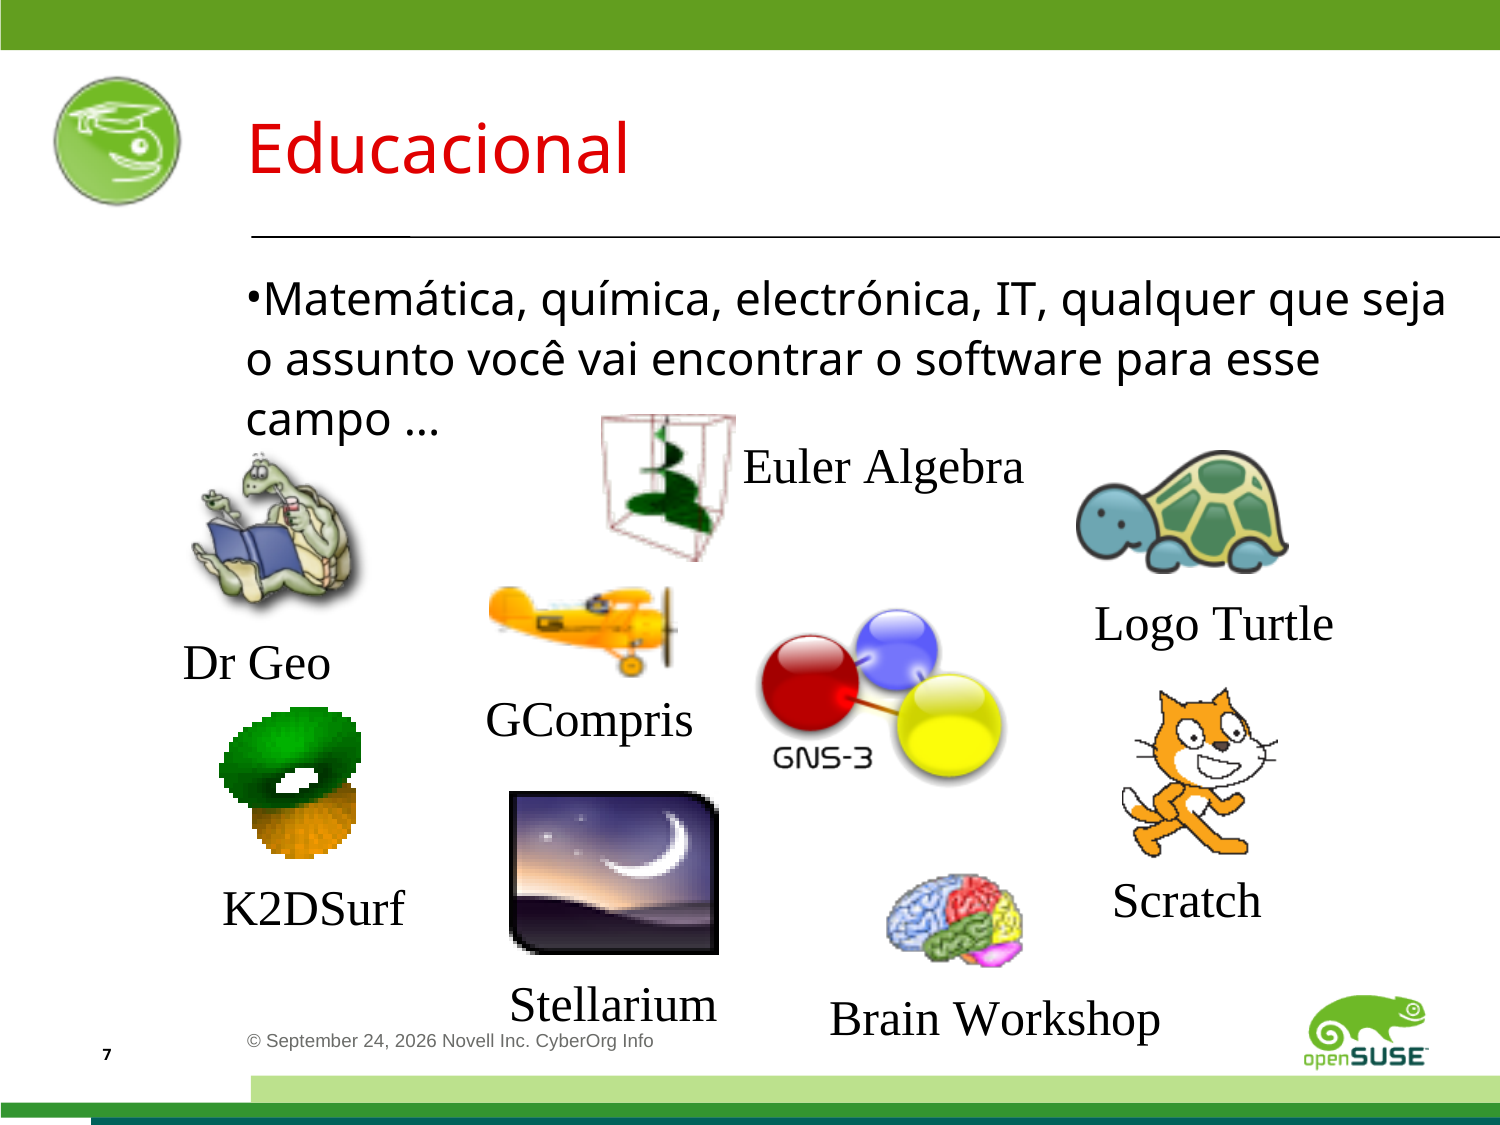

# Educacional
Matemática, química, electrónica, IT, qualquer que seja o assunto você vai encontrar o software para esse campo ...
Euler Algebra
Logo Turtle
Dr Geo
GCompris
Scratch
K2DSurf
Stellarium
Brain Workshop